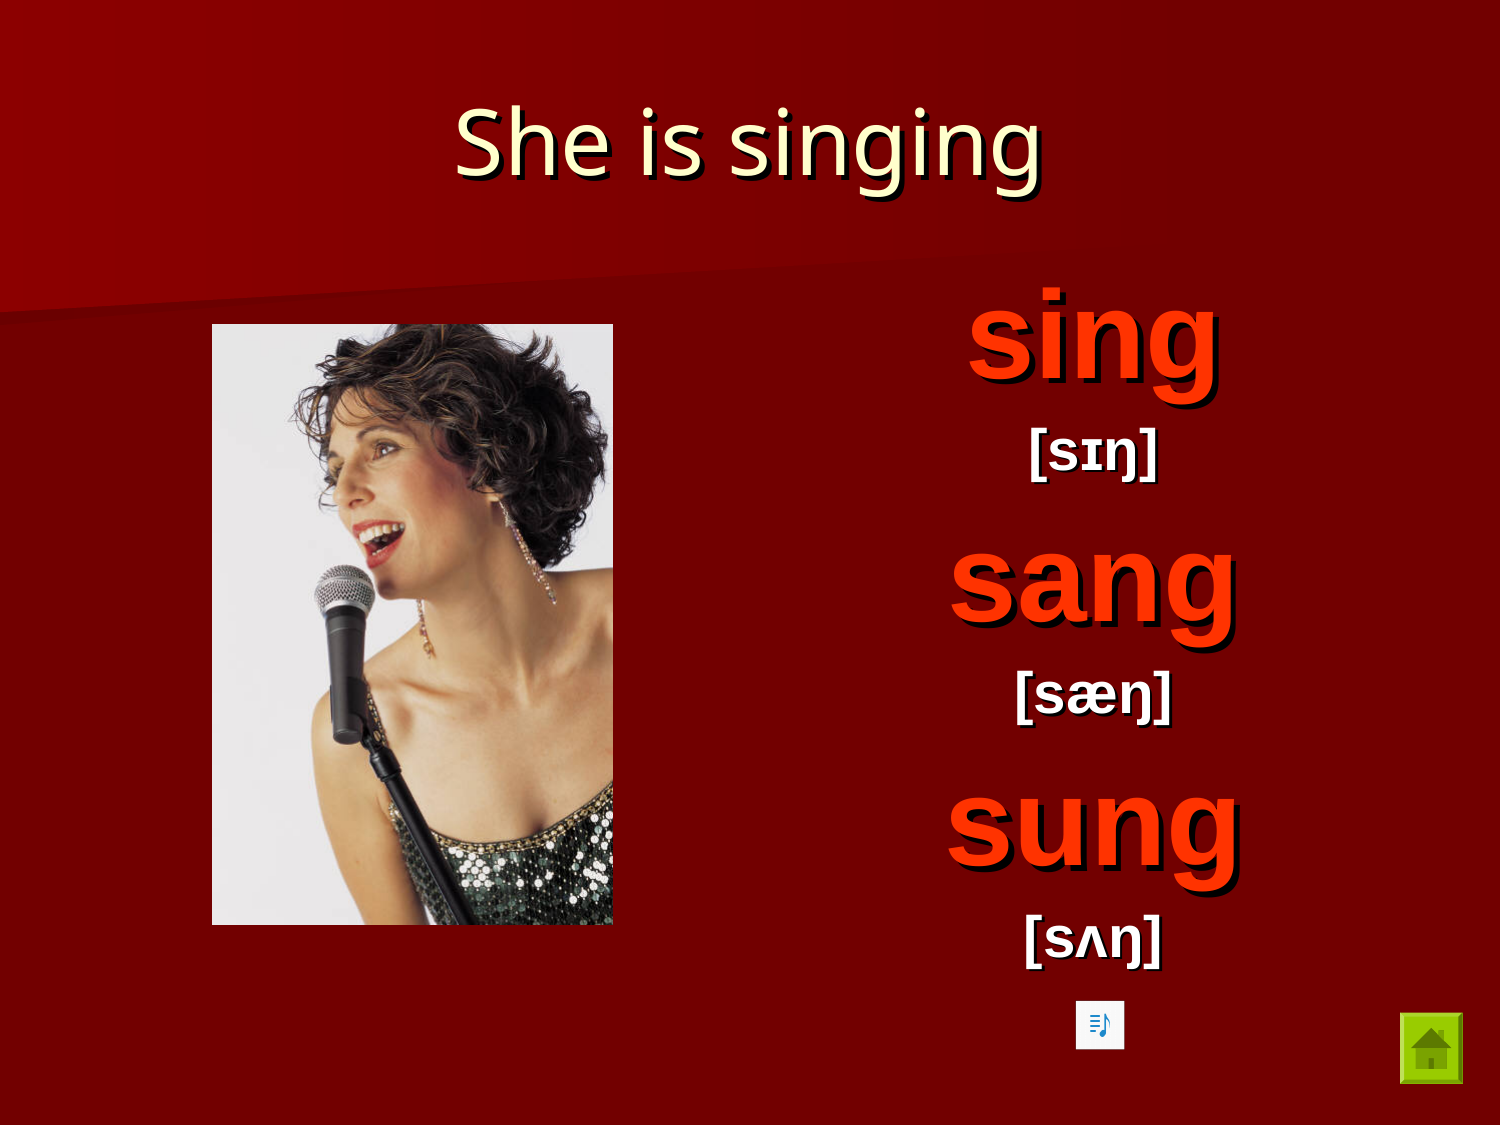

# She is singing
sing
[sɪŋ]
sang
[sæŋ]
sung
[sʌŋ]